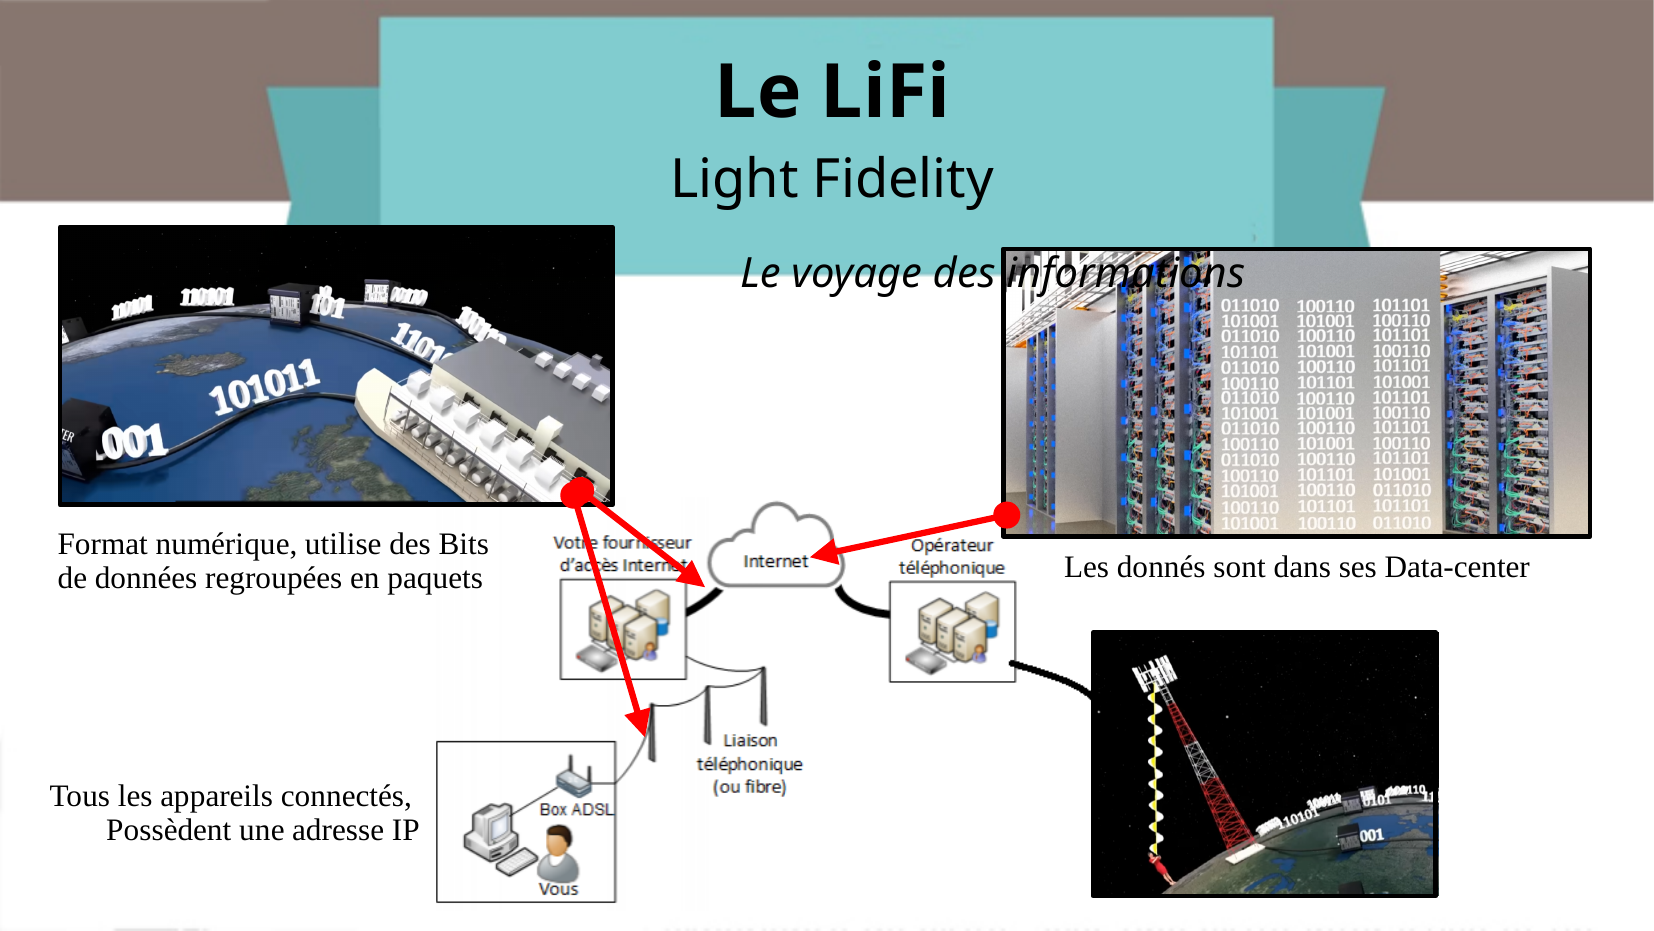

Le LiFi
Light Fidelity
Le voyage des informations
Format numérique, utilise des Bits de données regroupées en paquets
Les donnés sont dans ses Data-center
Tous les appareils connectés,
Possèdent une adresse IP